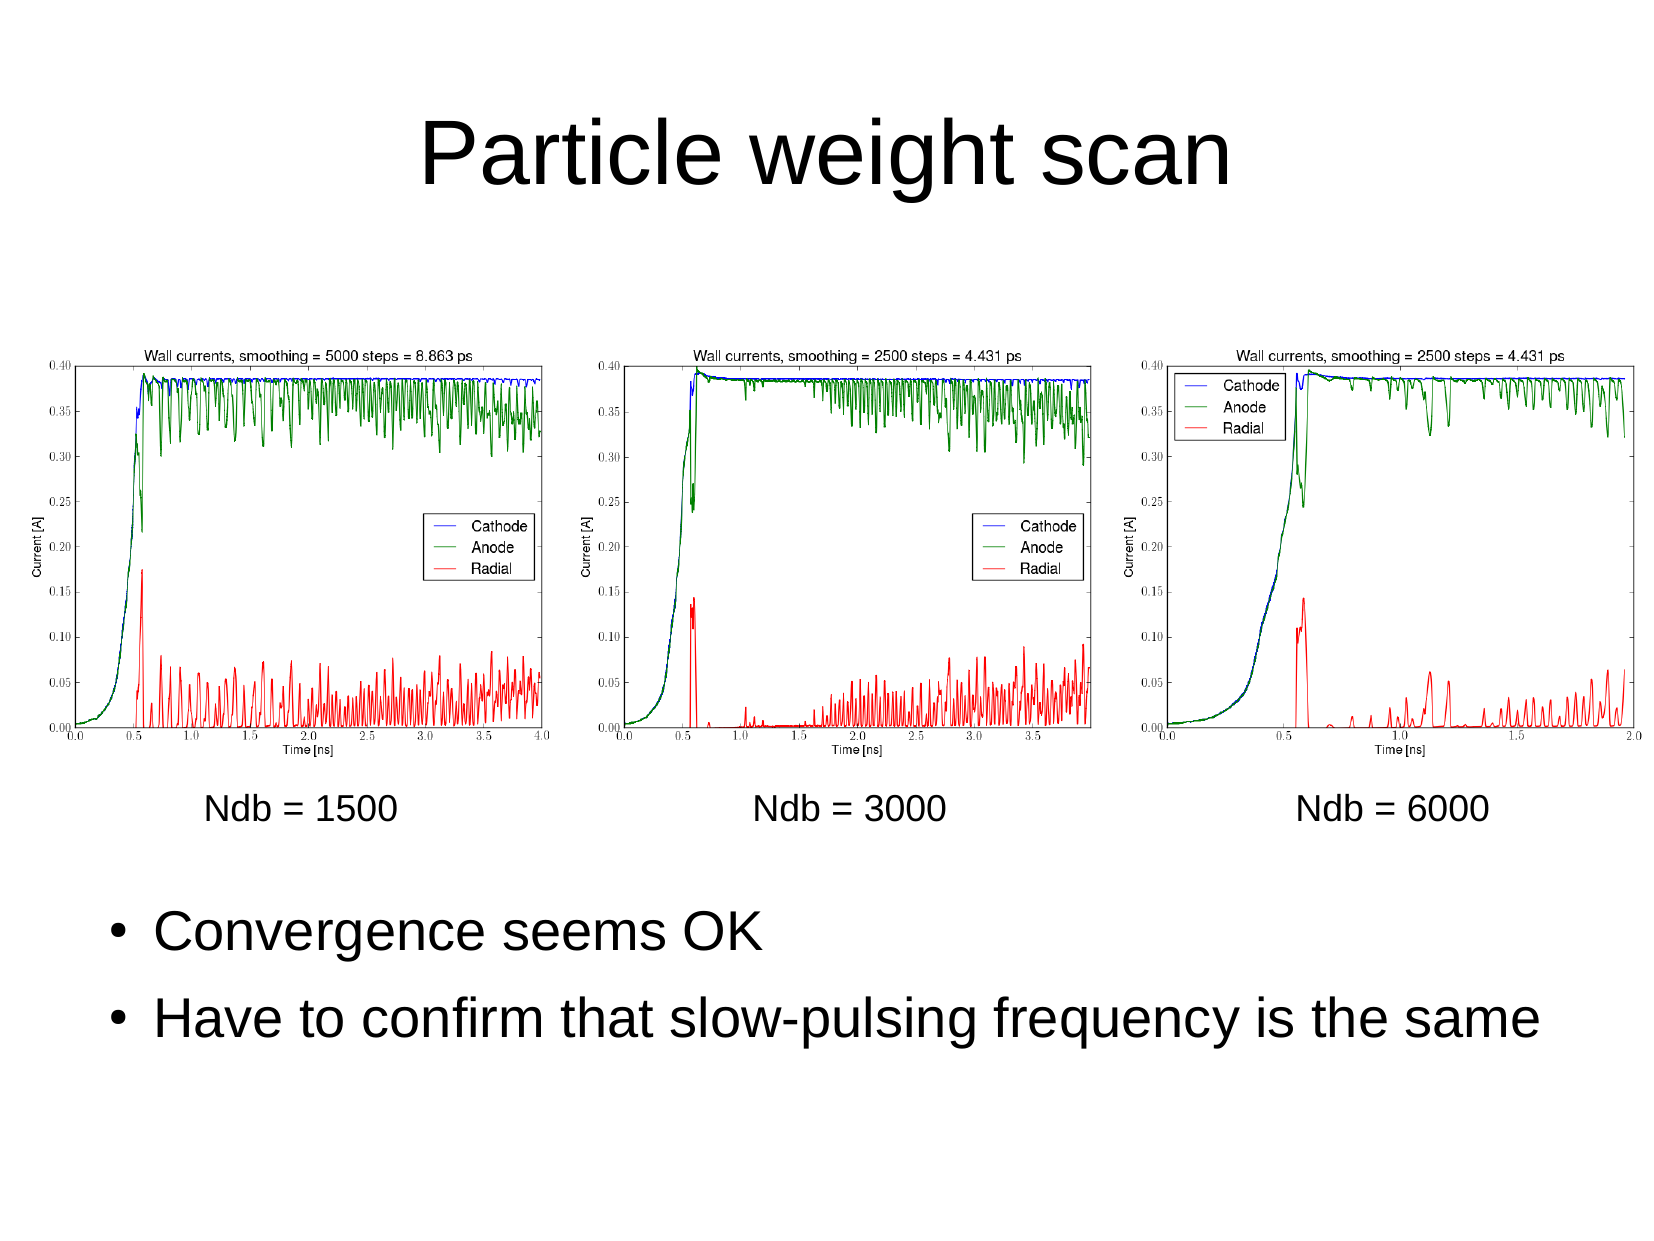

# Particle weight scan
Ndb = 1500
Ndb = 3000
Ndb = 6000
Convergence seems OK
Have to confirm that slow-pulsing frequency is the same